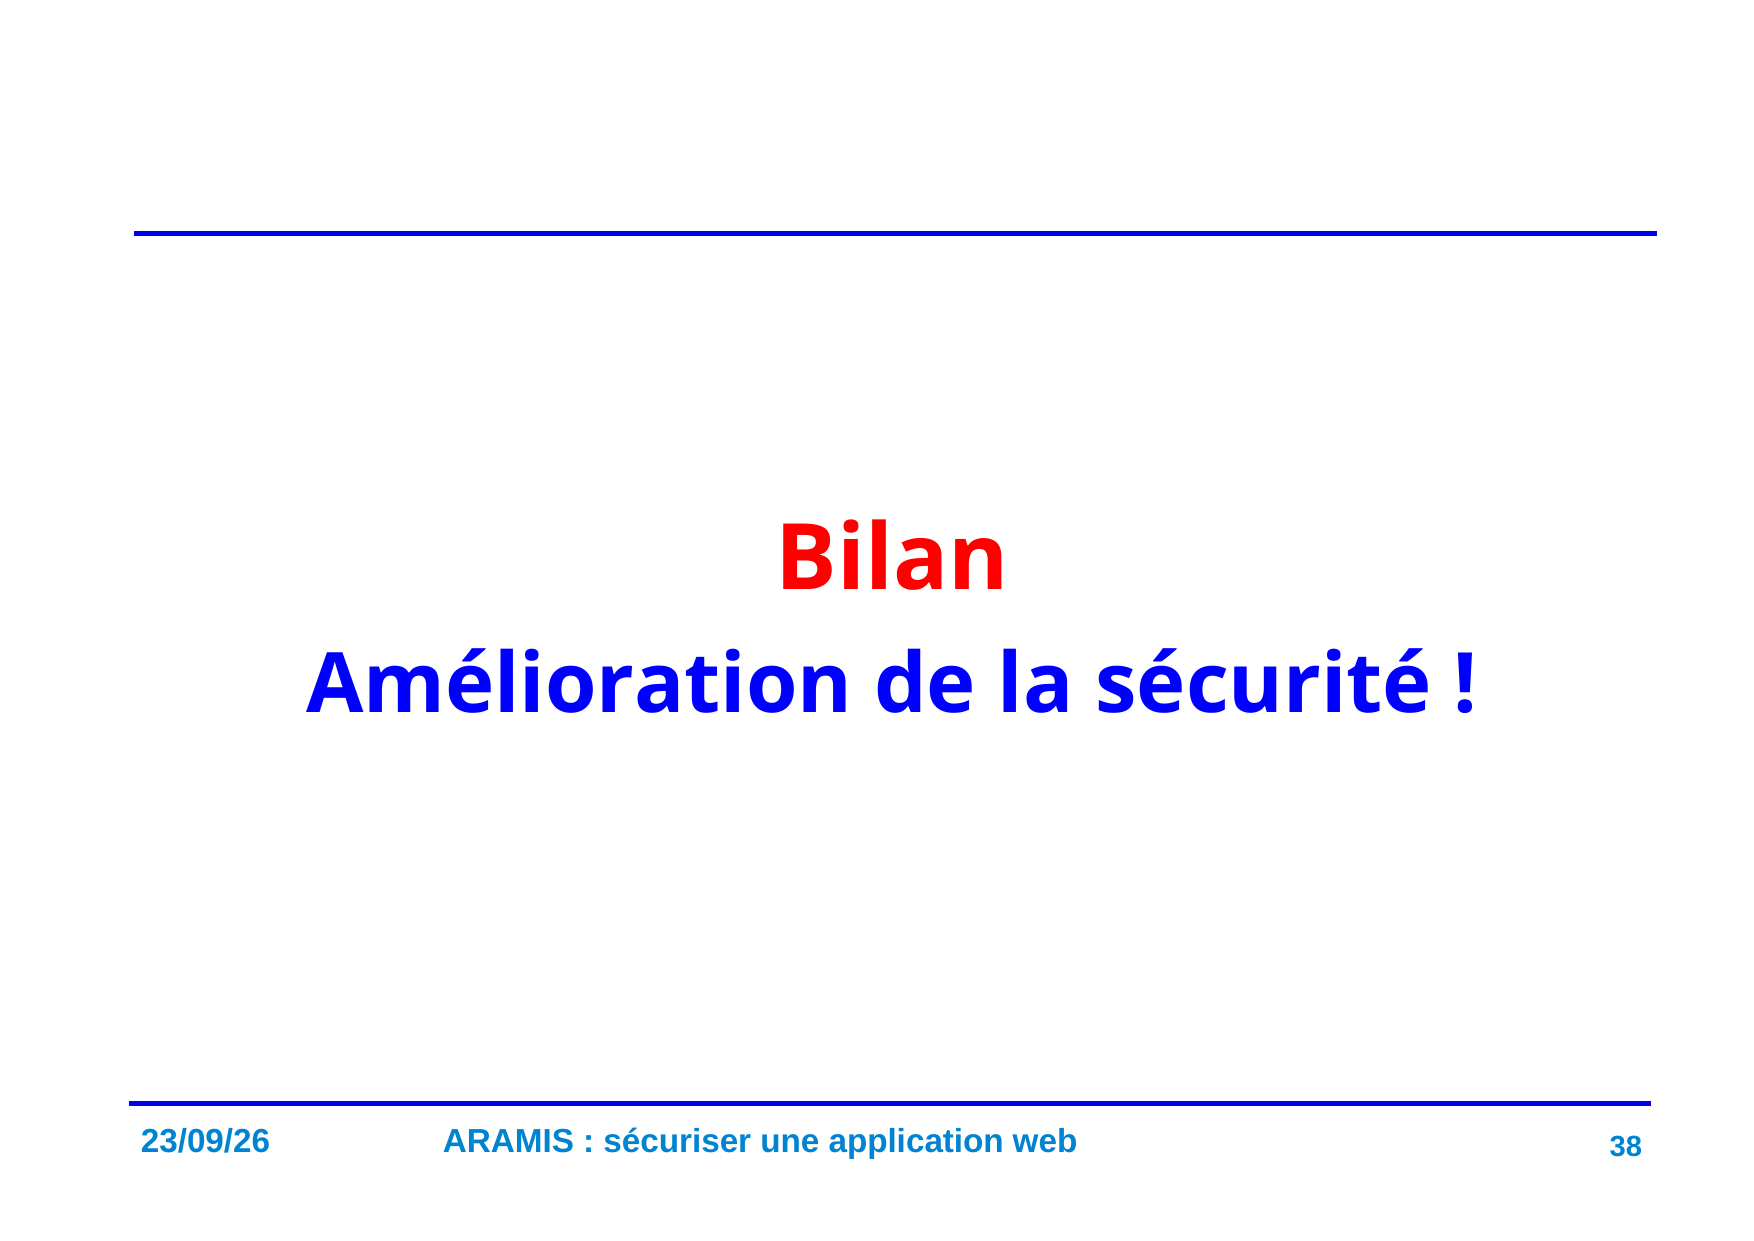

#
Bilan
Amélioration de la sécurité !
ARAMIS : sécuriser une application web
38